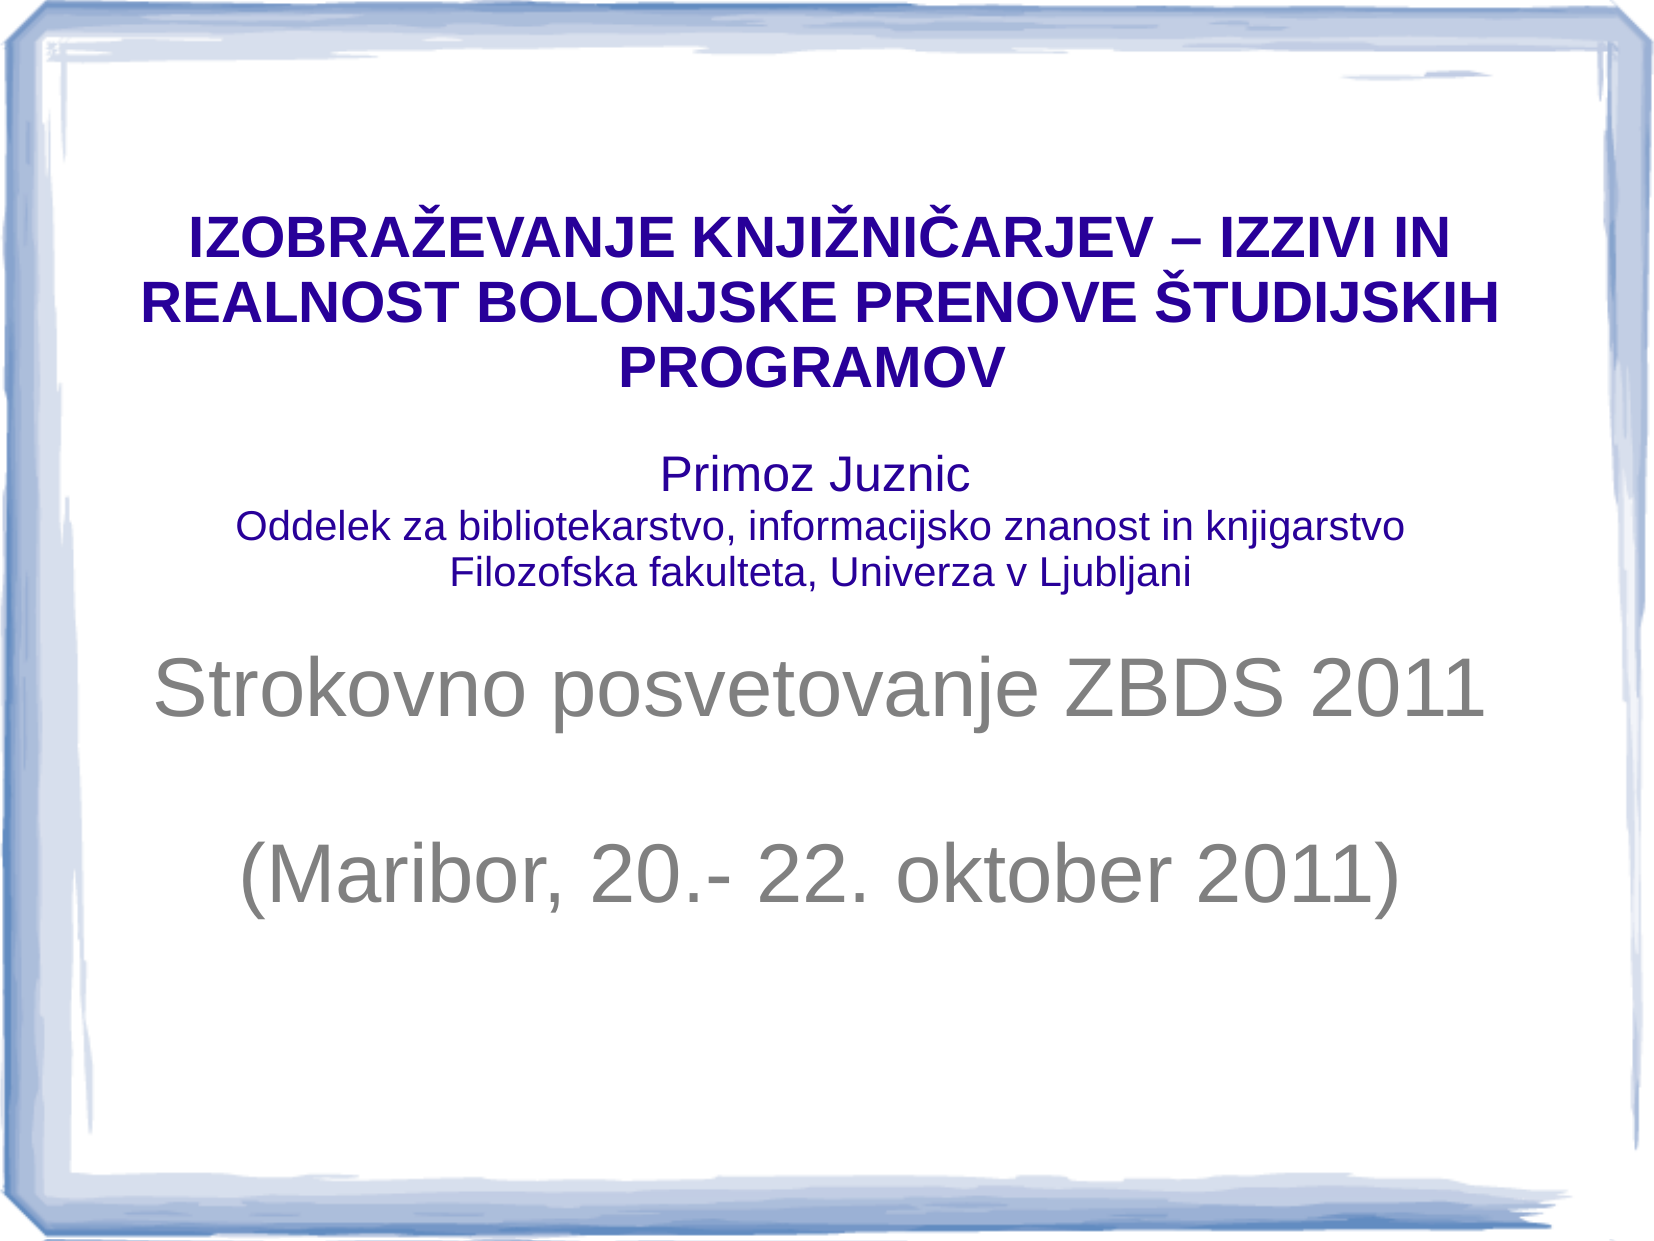

# IZOBRAŽEVANJE KNJIŽNIČARJEV – IZZIVI IN REALNOST BOLONJSKE PRENOVE ŠTUDIJSKIH PROGRAMOV Primoz Juznic Oddelek za bibliotekarstvo, informacijsko znanost in knjigarstvo Filozofska fakulteta, Univerza v Ljubljani Strokovno posvetovanje ZBDS 2011 (Maribor, 20.- 22. oktober 2011)